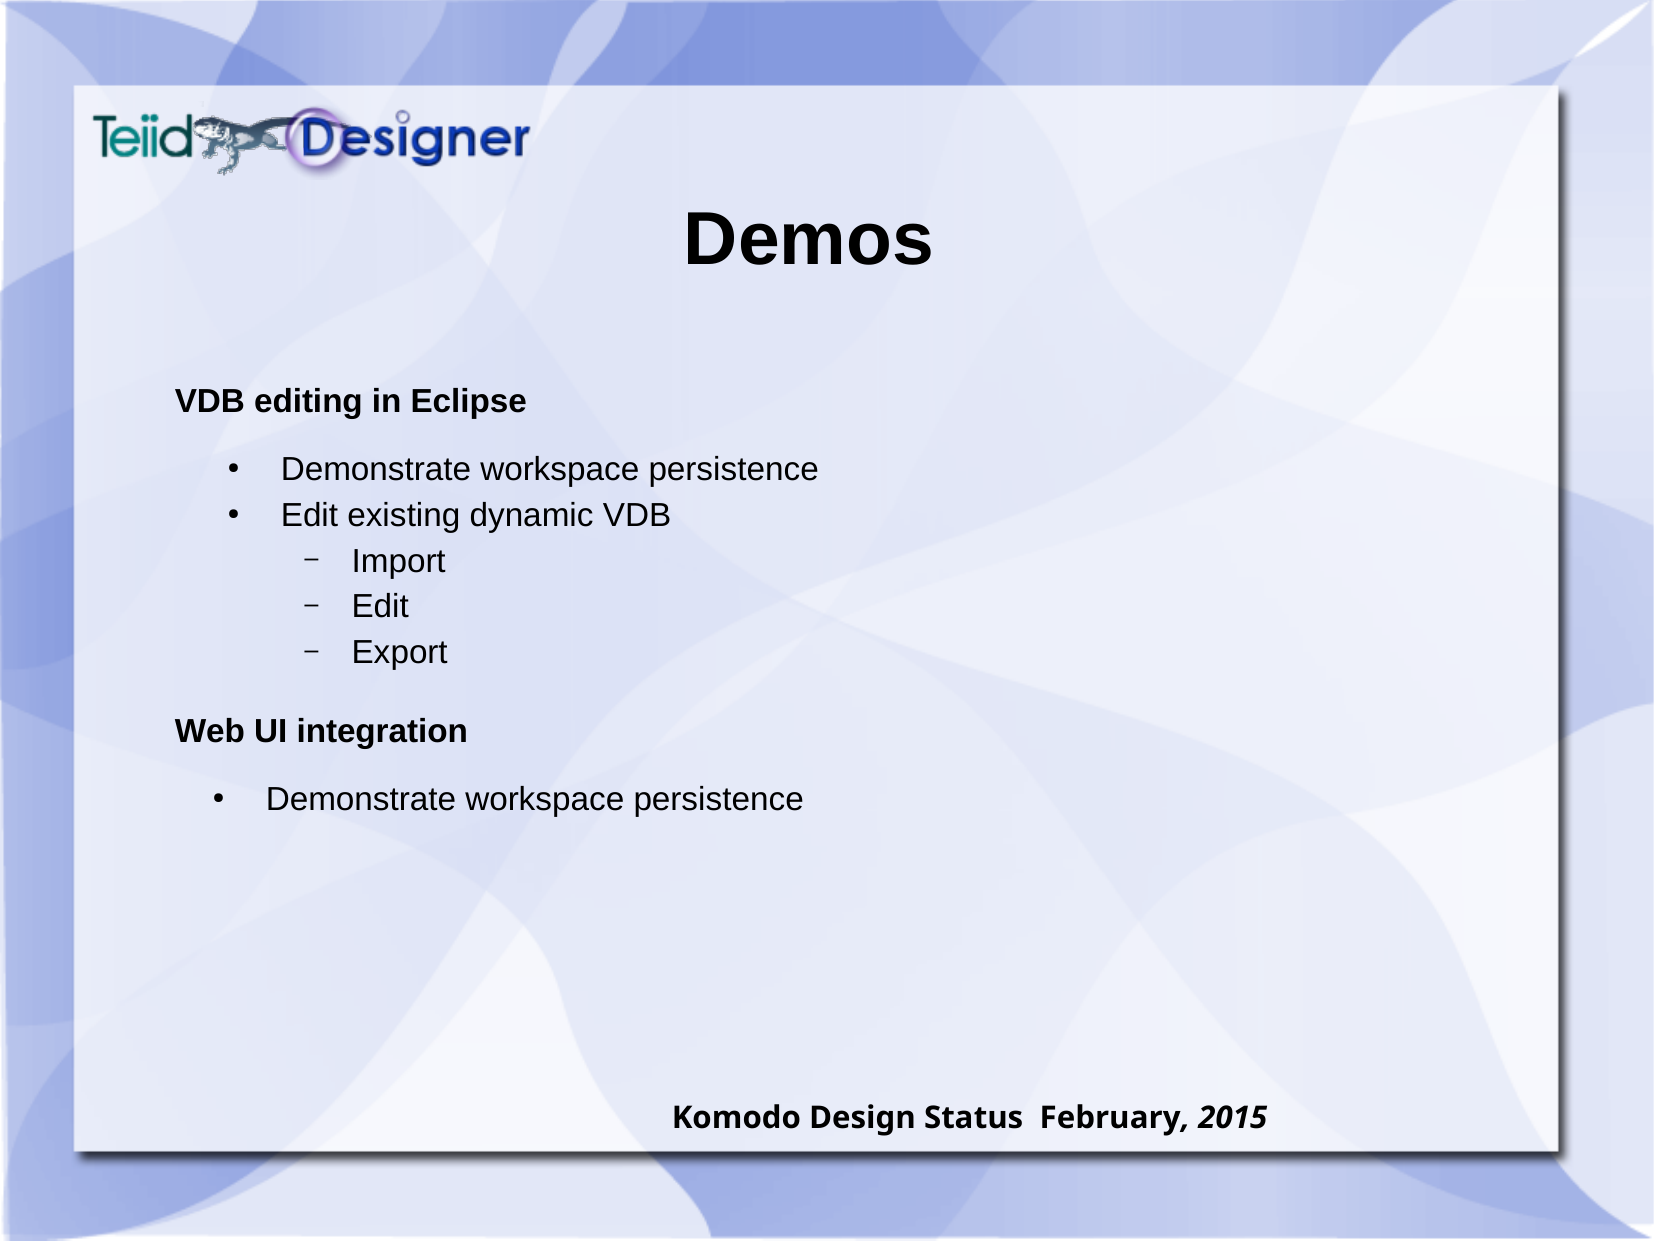

# Demos
VDB editing in Eclipse
Demonstrate workspace persistence
Edit existing dynamic VDB
Import
Edit
Export
Web UI integration
Demonstrate workspace persistence